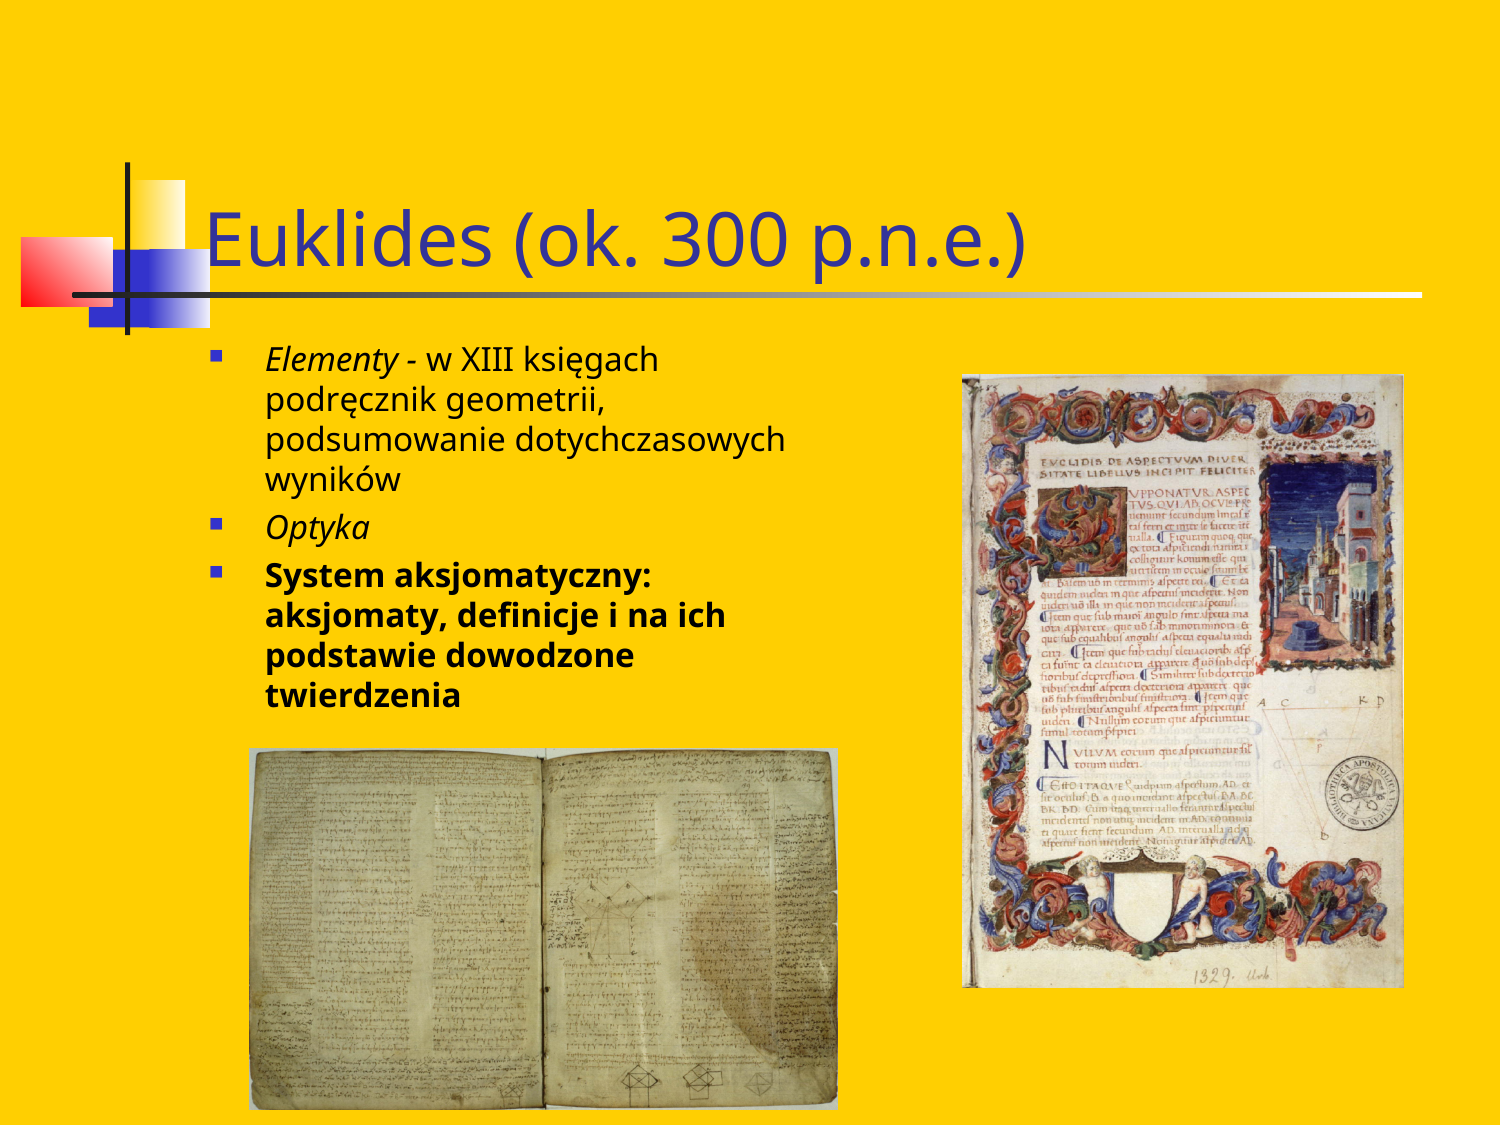

# Euklides (ok. 300 p.n.e.)
Elementy - w XIII księgach podręcznik geometrii, podsumowanie dotychczasowych wyników
Optyka
System aksjomatyczny: aksjomaty, definicje i na ich podstawie dowodzone twierdzenia